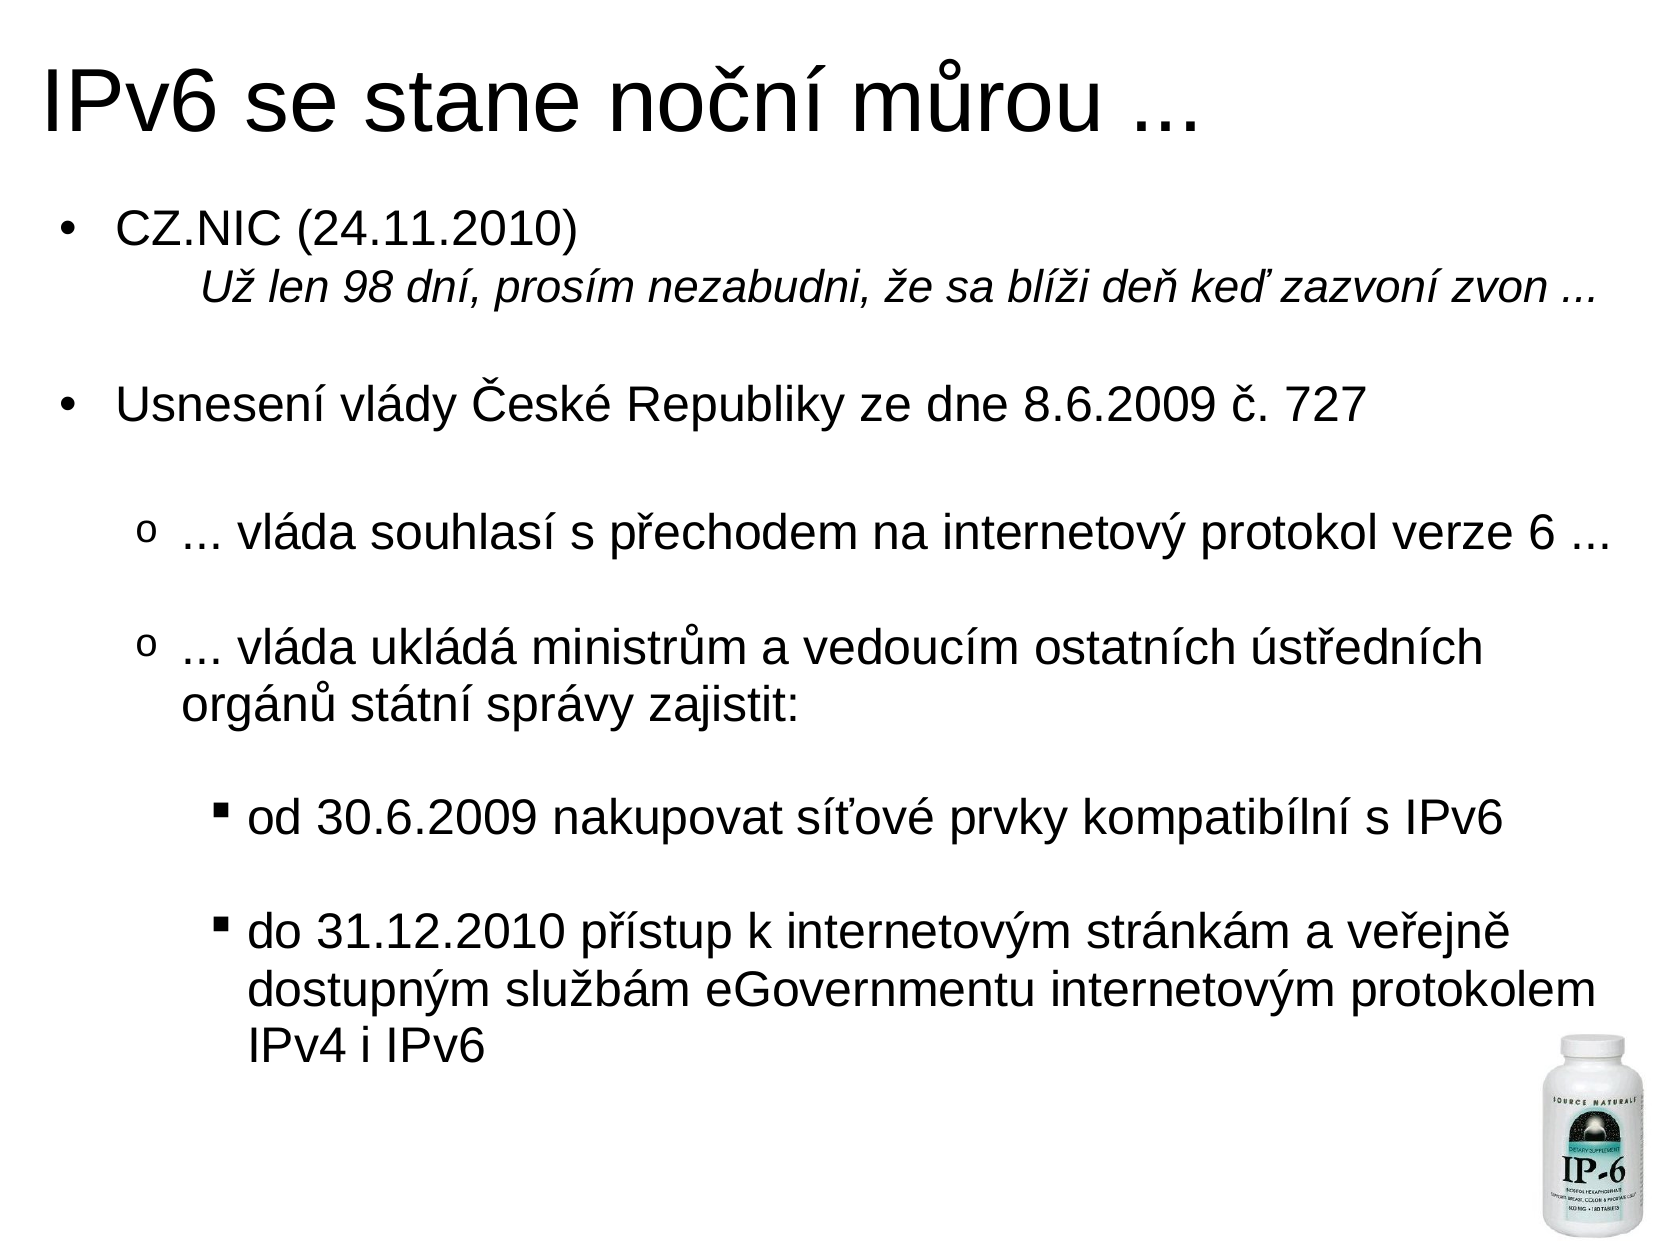

# IPv6 se stane noční můrou ...
CZ.NIC (24.11.2010)
      Už len 98 dní, prosím nezabudni, že sa blíži deň keď zazvoní zvon ...
Usnesení vlády České Republiky ze dne 8.6.2009 č. 727
... vláda souhlasí s přechodem na internetový protokol verze 6 ...
... vláda ukládá ministrům a vedoucím ostatních ústředních orgánů státní správy zajistit:
od 30.6.2009 nakupovat síťové prvky kompatibílní s IPv6
do 31.12.2010 přístup k internetovým stránkám a veřejně dostupným službám eGovernmentu internetovým protokolem IPv4 i IPv6